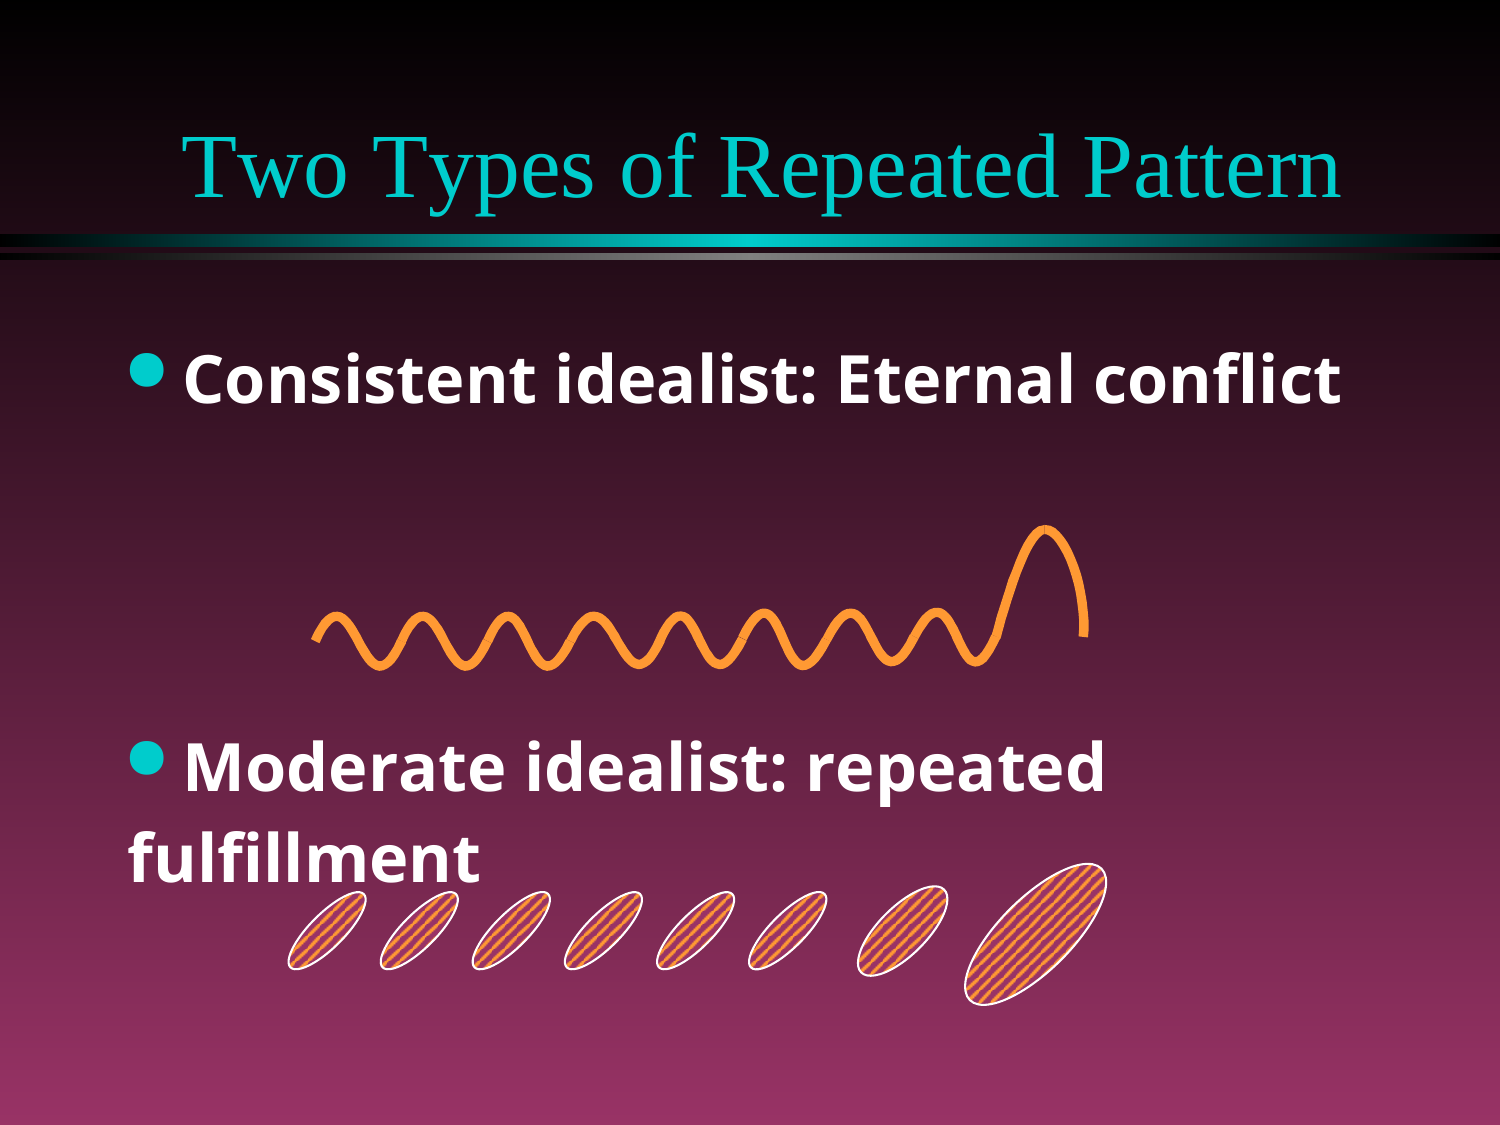

# Two Types of Repeated Pattern
 Consistent idealist: Eternal conflict
 Moderate idealist: repeated fulfillment